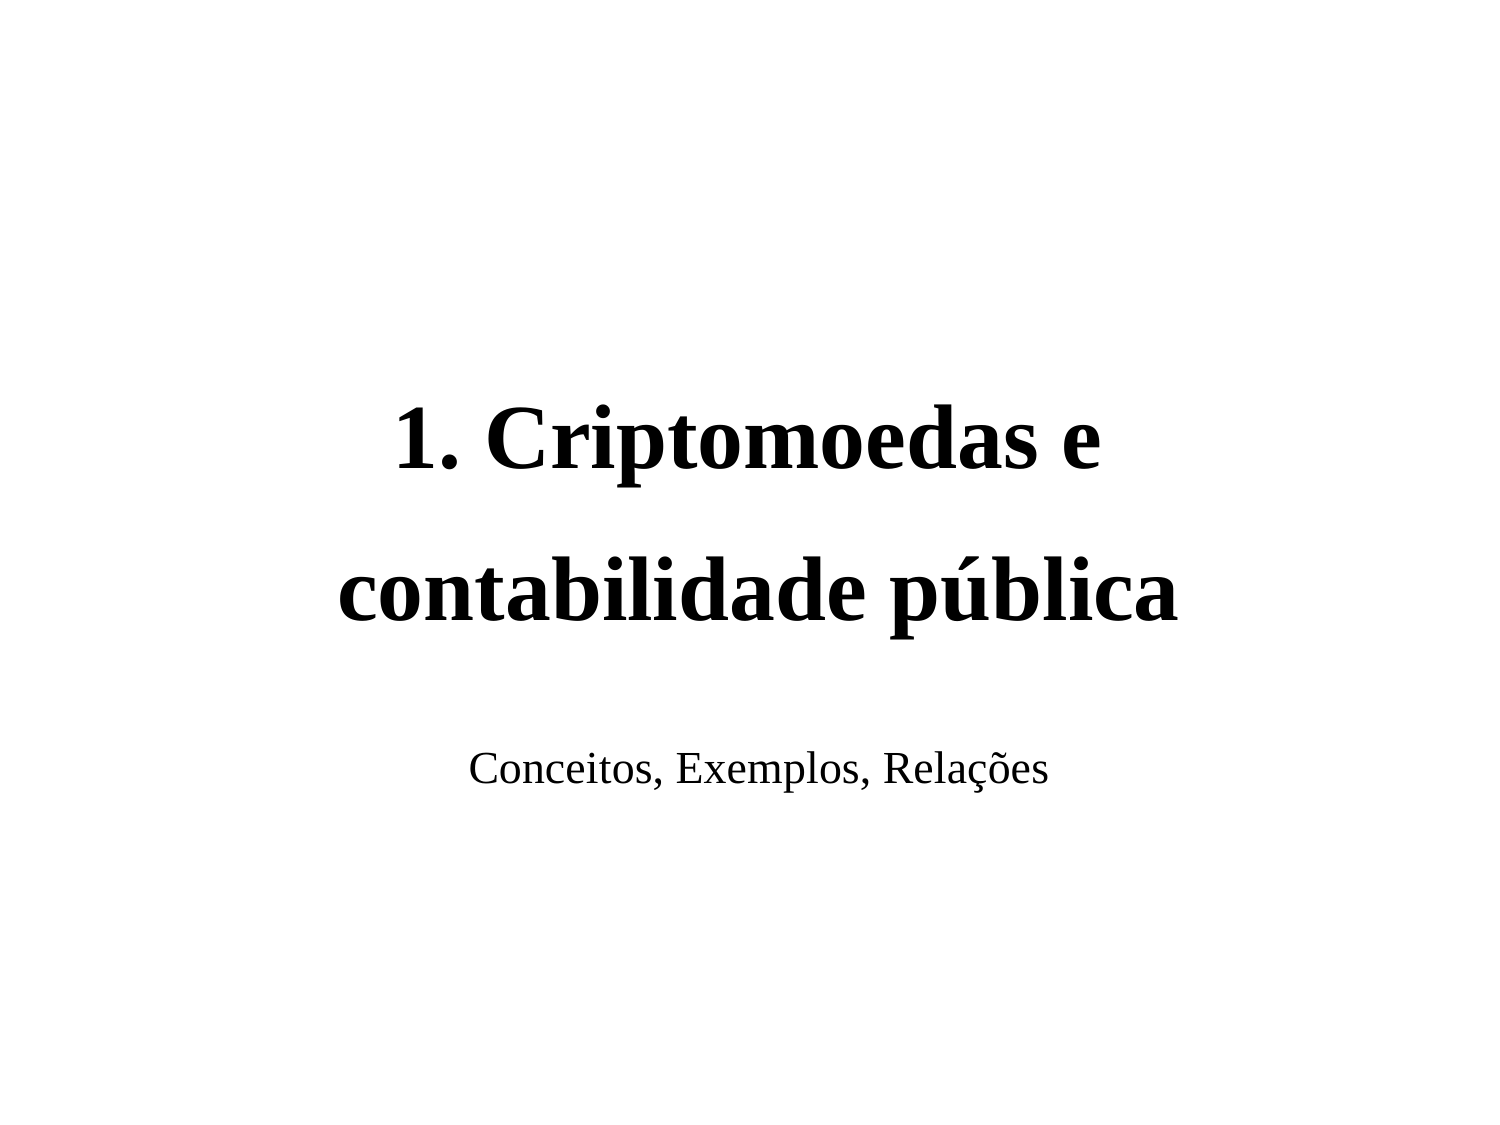

# 1. Criptomoedas e contabilidade pública Conceitos, Exemplos, Relações